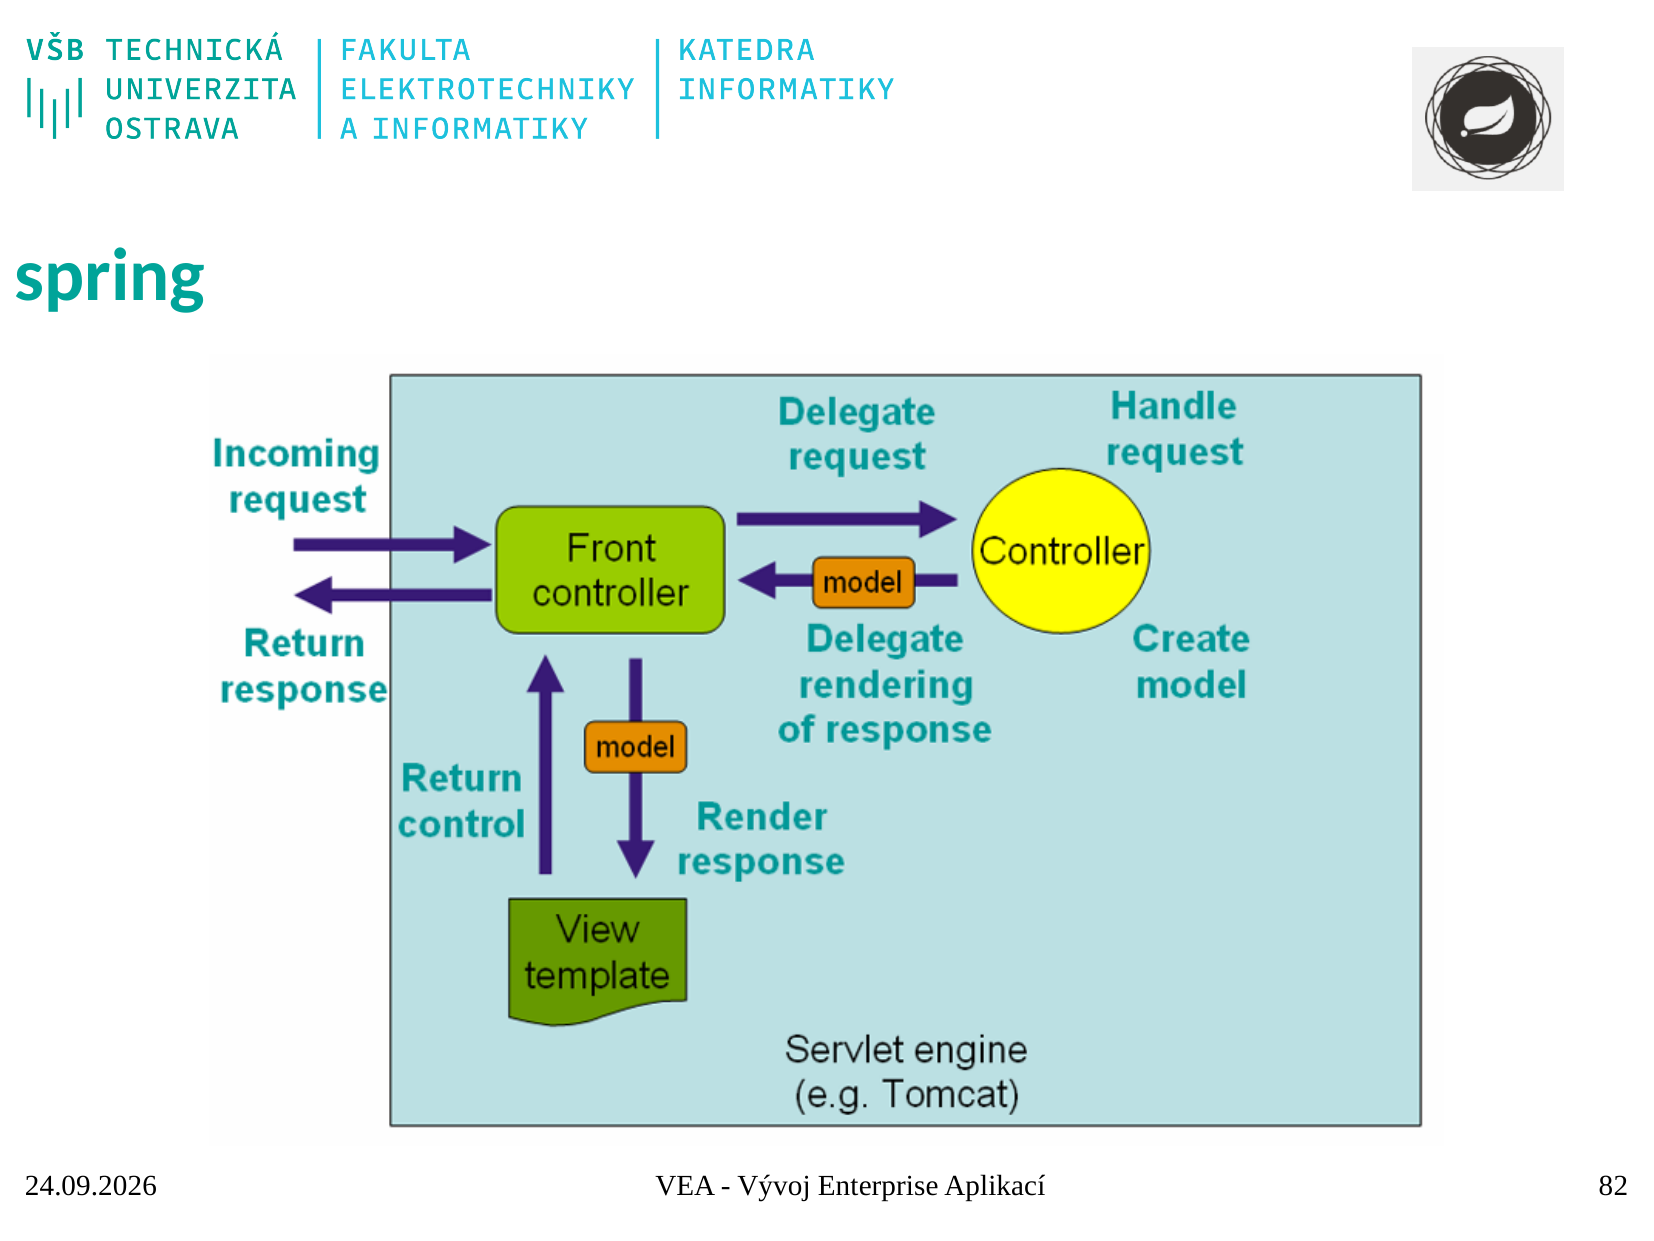

# spring
VEA - Vývoj Enterprise Aplikací
82